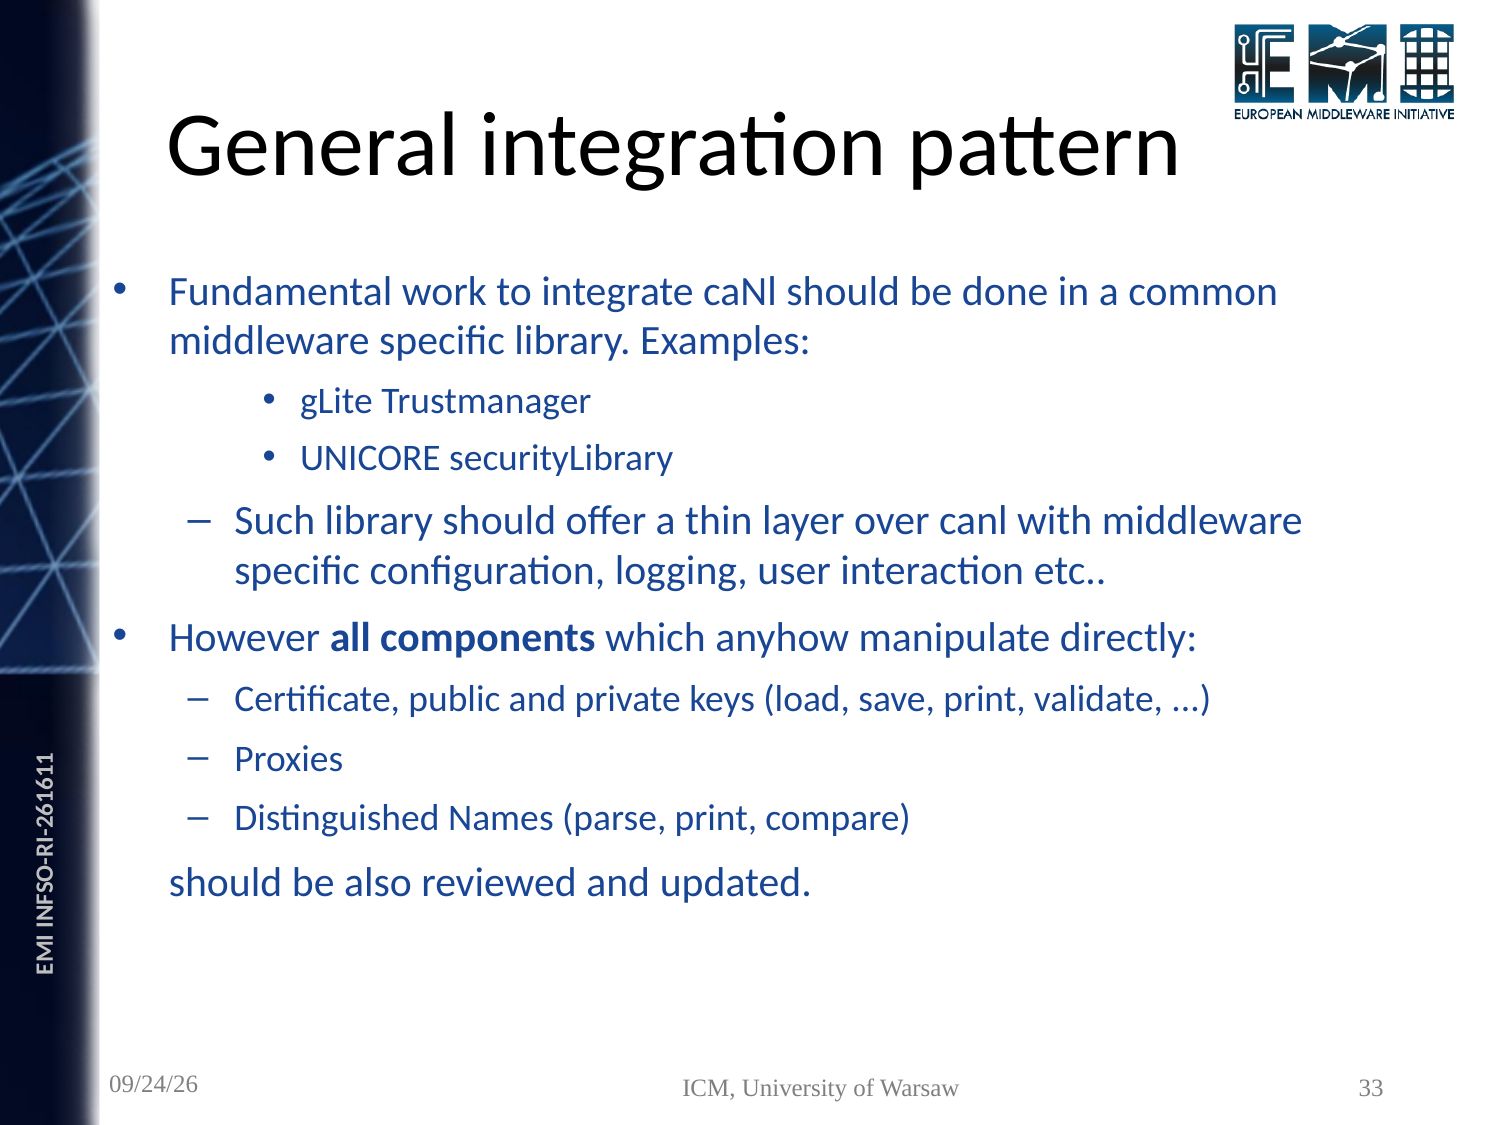

# General integration pattern
Fundamental work to integrate caNl should be done in a common middleware specific library. Examples:
gLite Trustmanager
UNICORE securityLibrary
Such library should offer a thin layer over canl with middleware specific configuration, logging, user interaction etc..
However all components which anyhow manipulate directly:
Certificate, public and private keys (load, save, print, validate, ...)
Proxies
Distinguished Names (parse, print, compare)
should be also reviewed and updated.
33